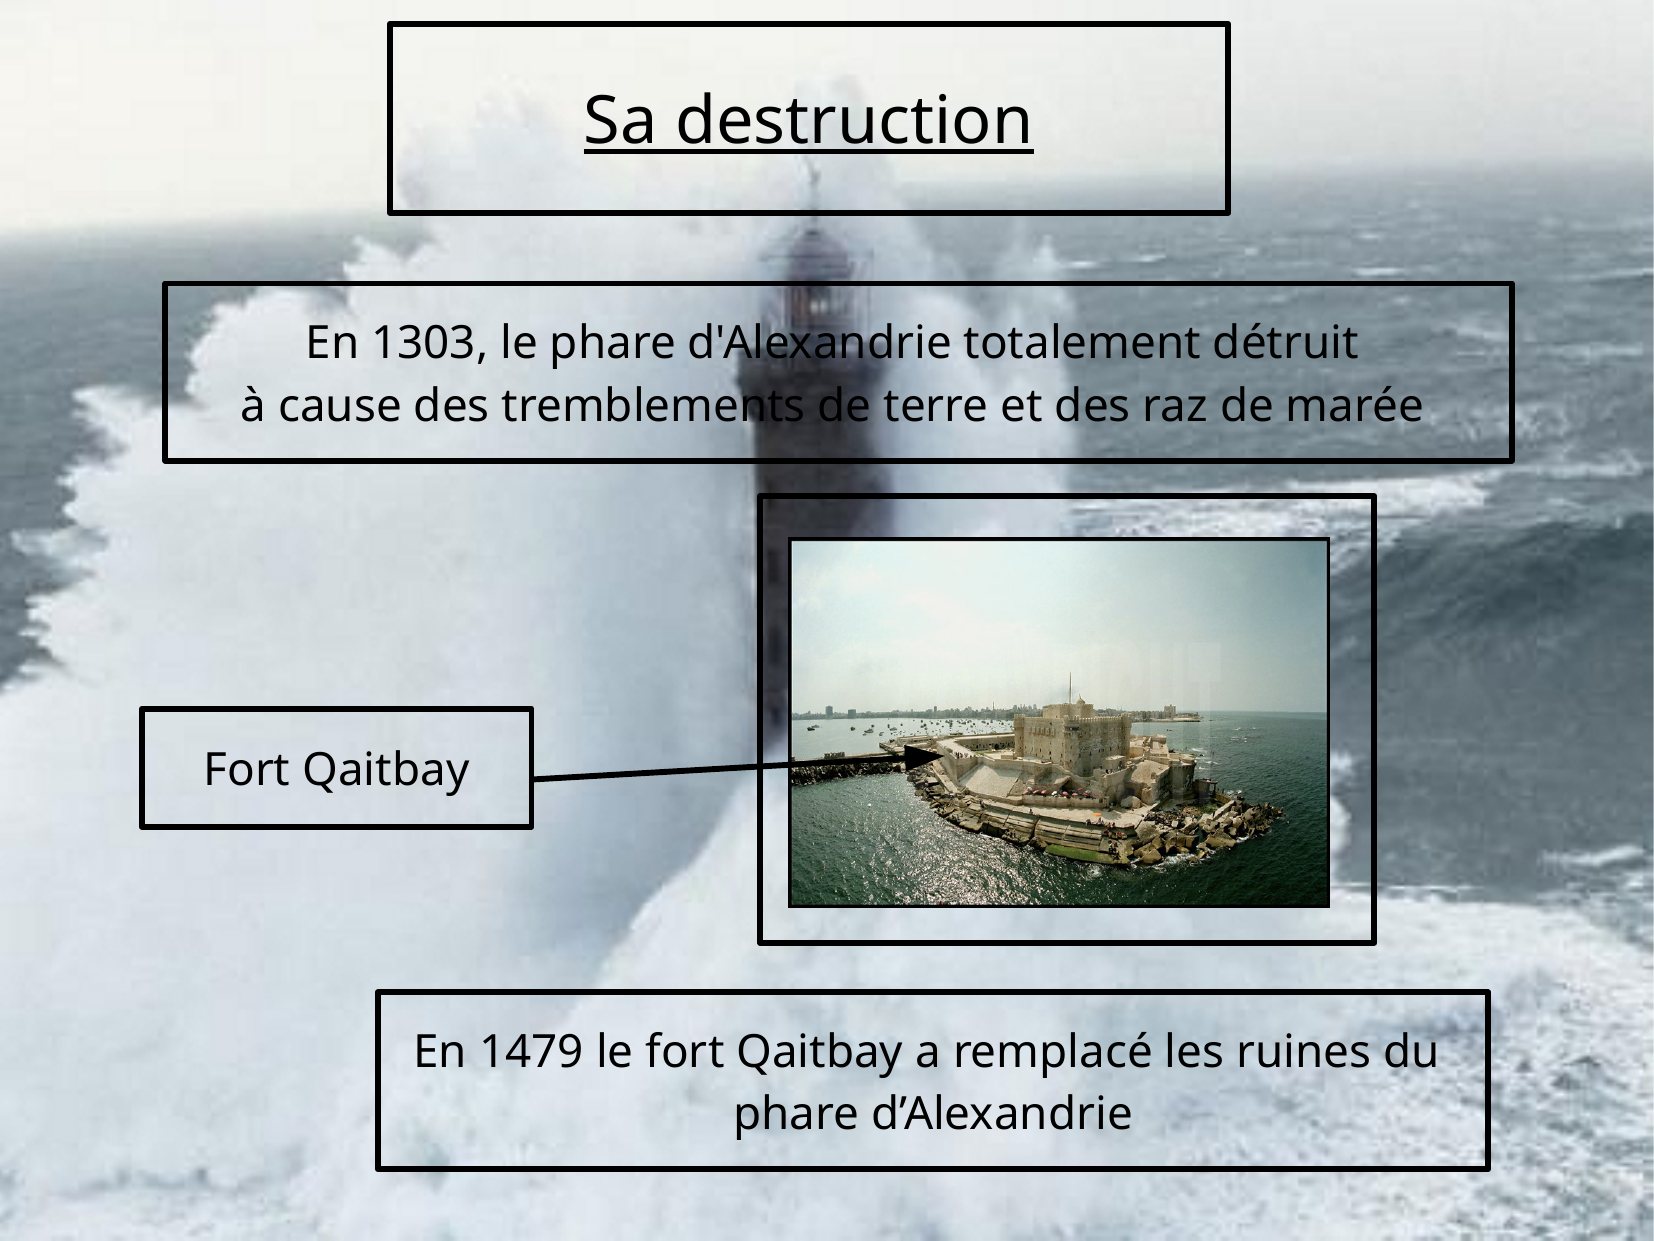

Sa destruction
En 1303, le phare d'Alexandrie totalement détruit
à cause des tremblements de terre et des raz de marée
Fort Qaitbay
En 1479 le fort Qaitbay a remplacé les ruines du
phare d’Alexandrie